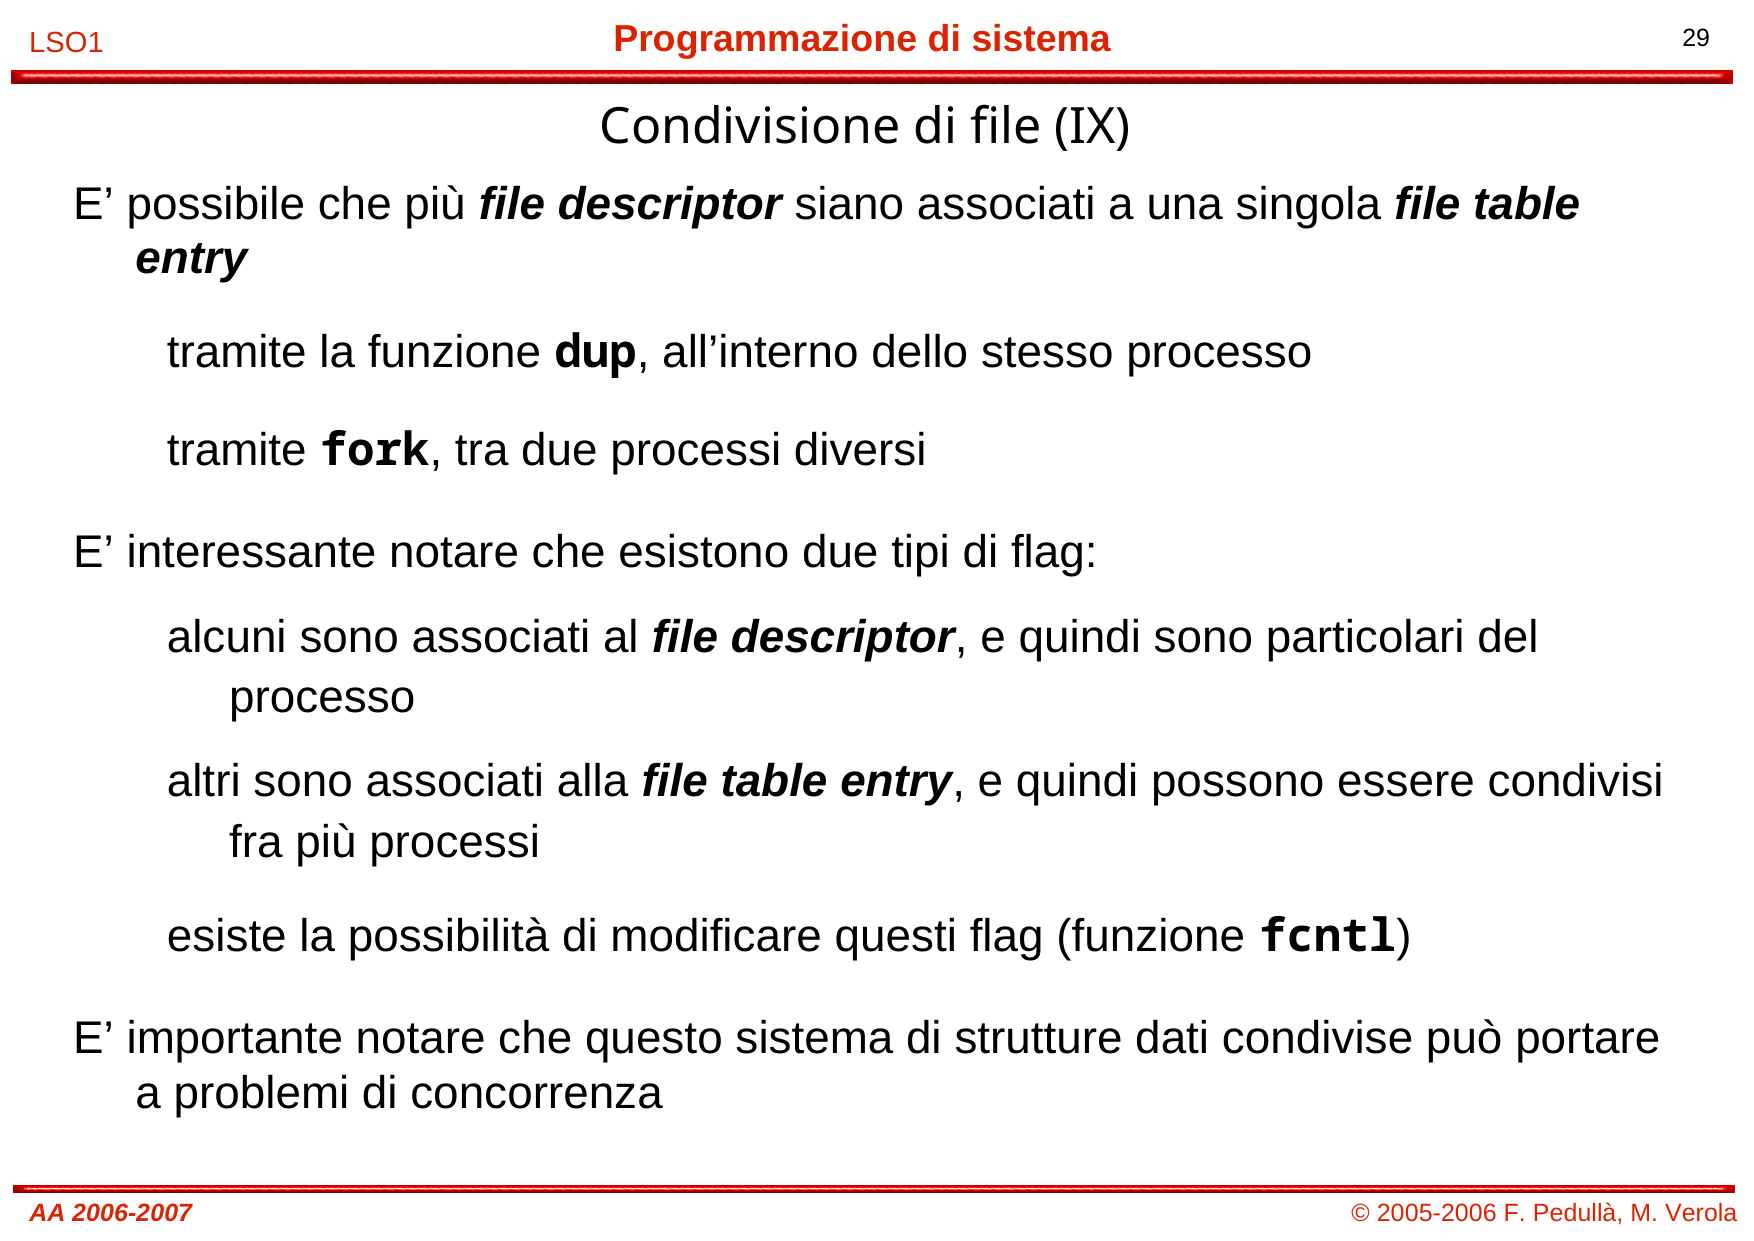

Condivisione di file (IX)
# E’ possibile che più file descriptor siano associati a una singola file table entry
tramite la funzione dup, all’interno dello stesso processo
tramite fork, tra due processi diversi
E’ interessante notare che esistono due tipi di flag:
alcuni sono associati al file descriptor, e quindi sono particolari del processo
altri sono associati alla file table entry, e quindi possono essere condivisi fra più processi
esiste la possibilità di modificare questi flag (funzione fcntl)
E’ importante notare che questo sistema di strutture dati condivise può portare a problemi di concorrenza